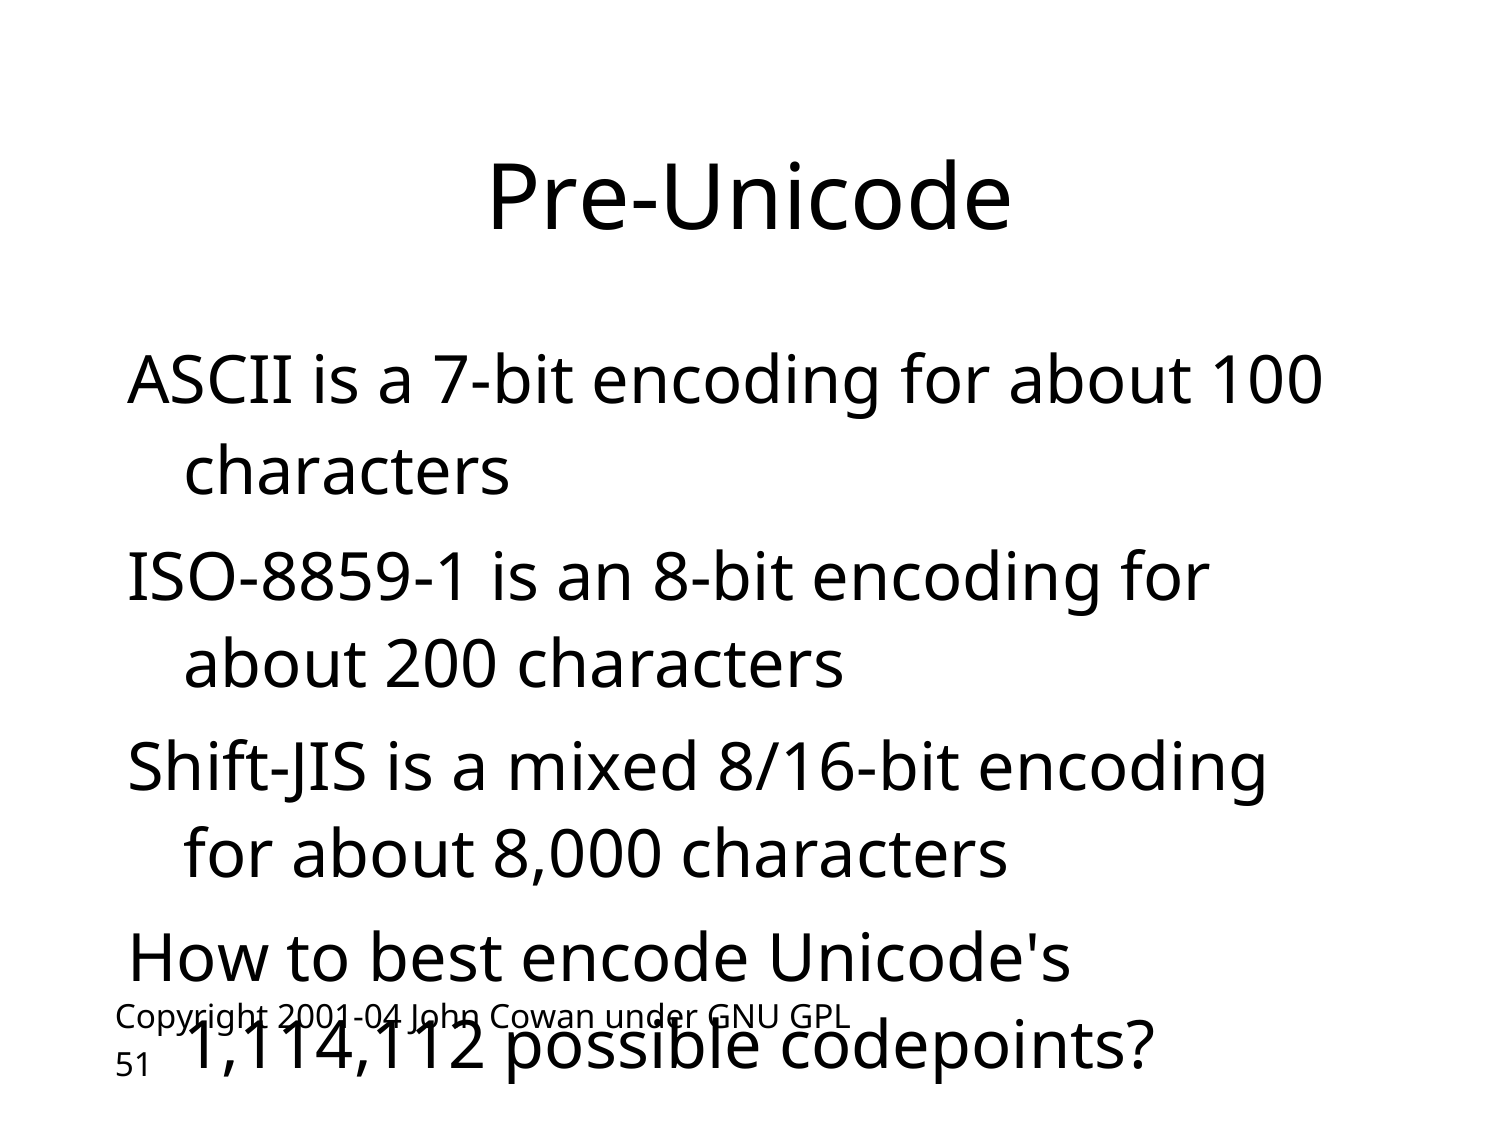

# Pre-Unicode
ASCII is a 7-bit encoding for about 100 characters
ISO-8859-1 is an 8-bit encoding for about 200 characters
Shift-JIS is a mixed 8/16-bit encoding for about 8,000 characters
How to best encode Unicode's 1,114,112 possible codepoints?